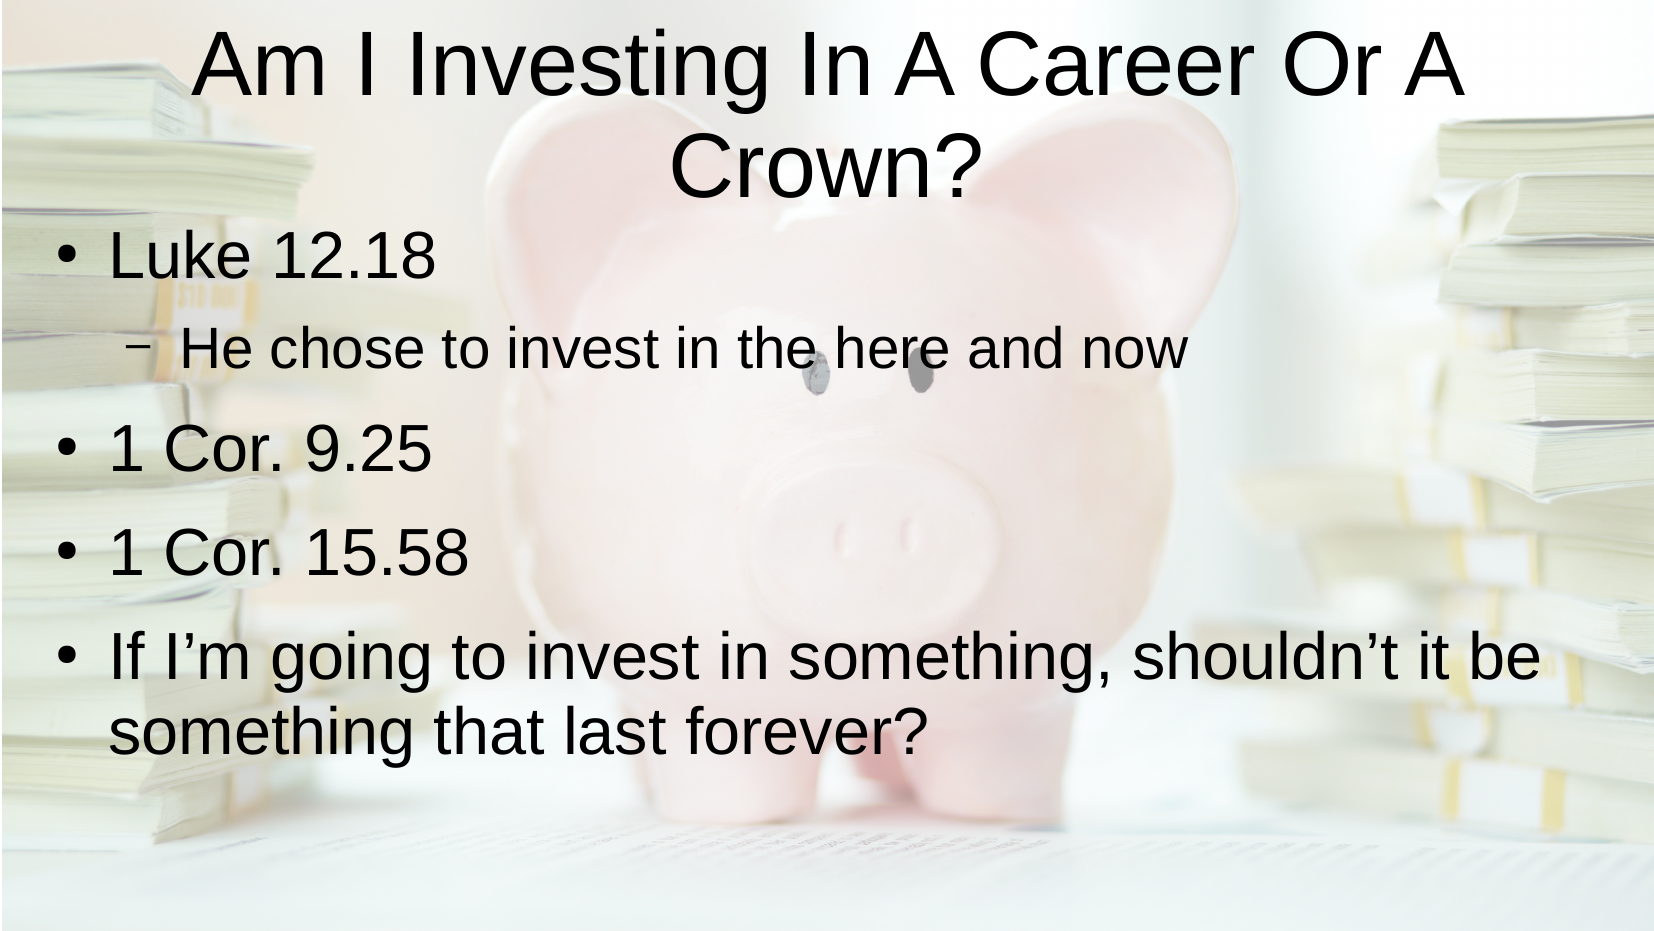

# Am I Investing In A Career Or A Crown?
Luke 12.18
He chose to invest in the here and now
1 Cor. 9.25
1 Cor. 15.58
If I’m going to invest in something, shouldn’t it be something that last forever?